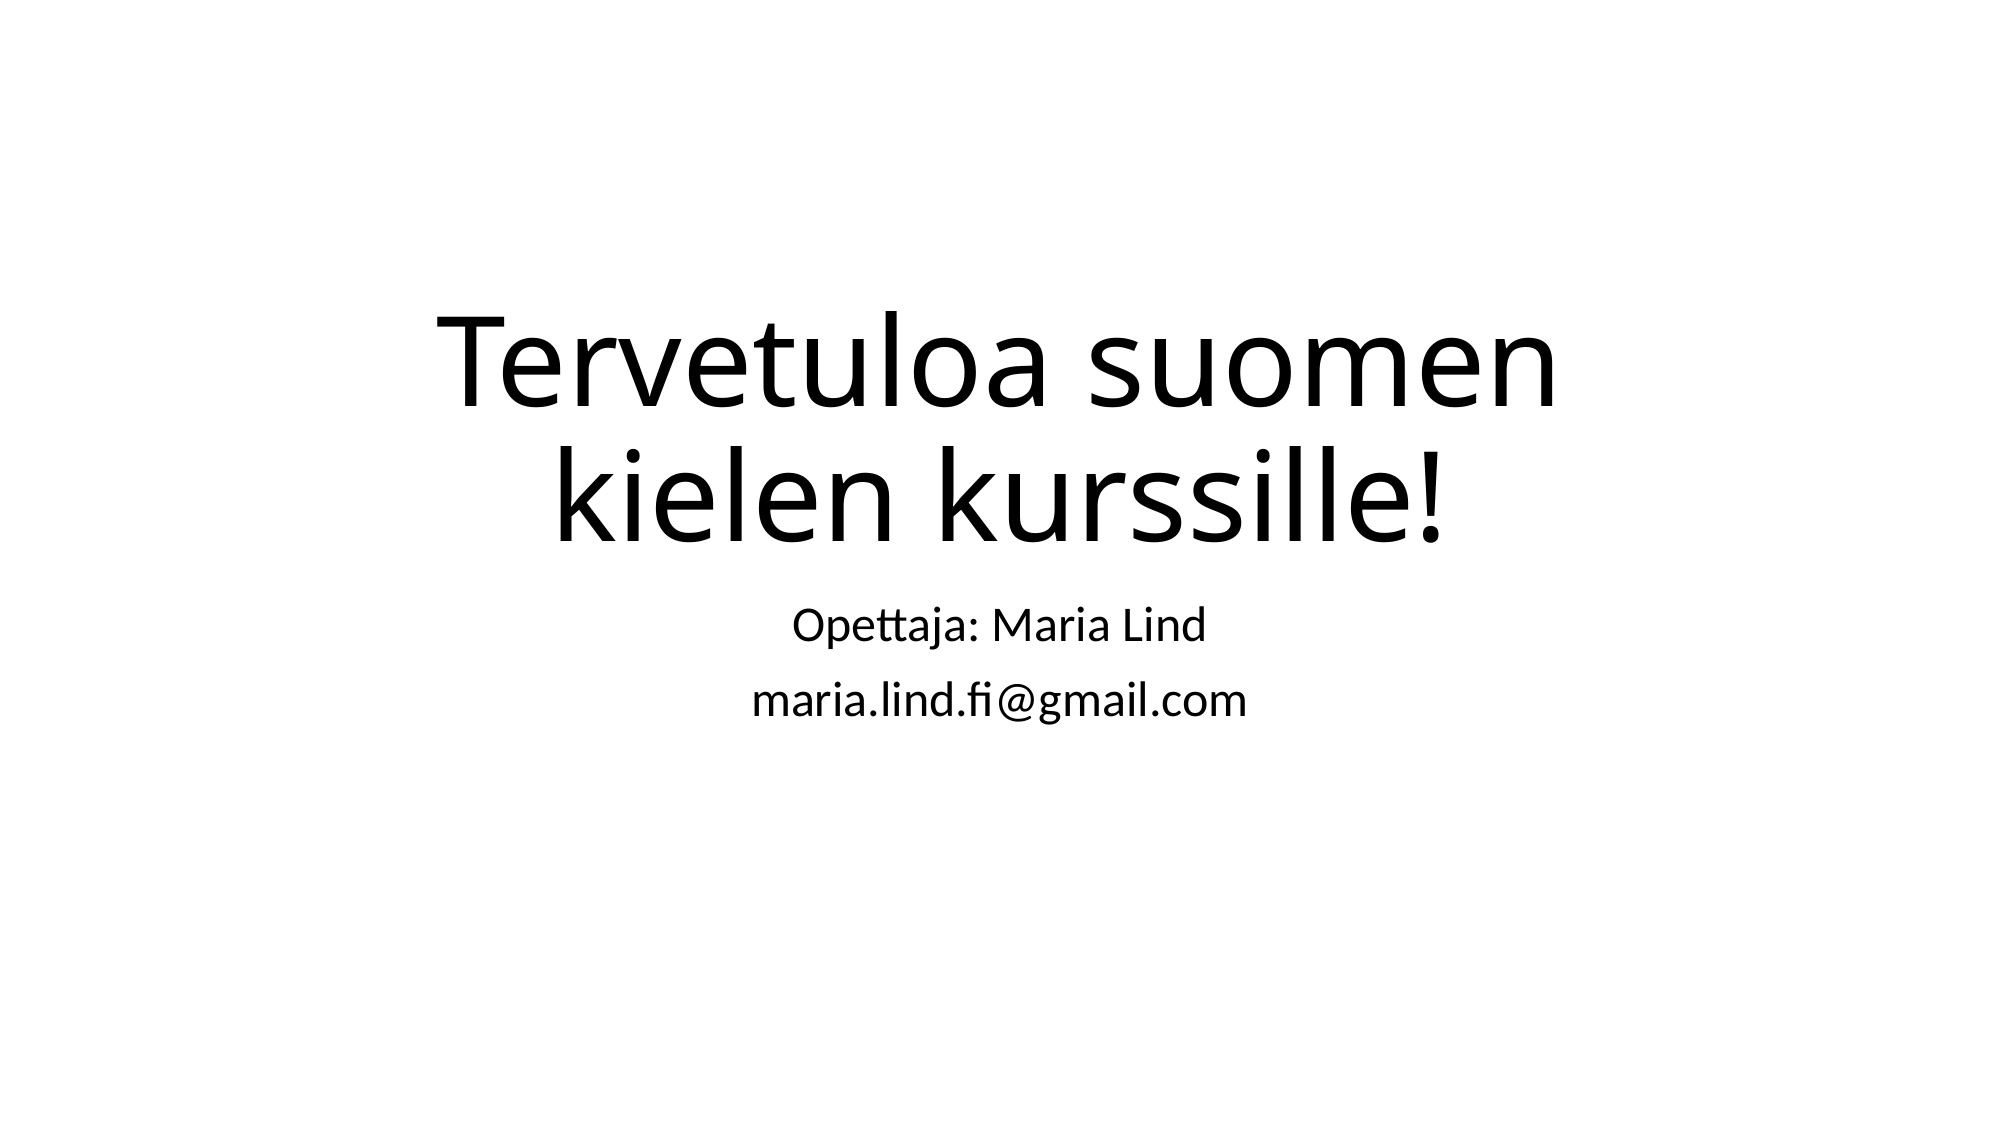

# Tervetuloa suomen kielen kurssille!
Opettaja: Maria Lind
maria.lind.fi@gmail.com